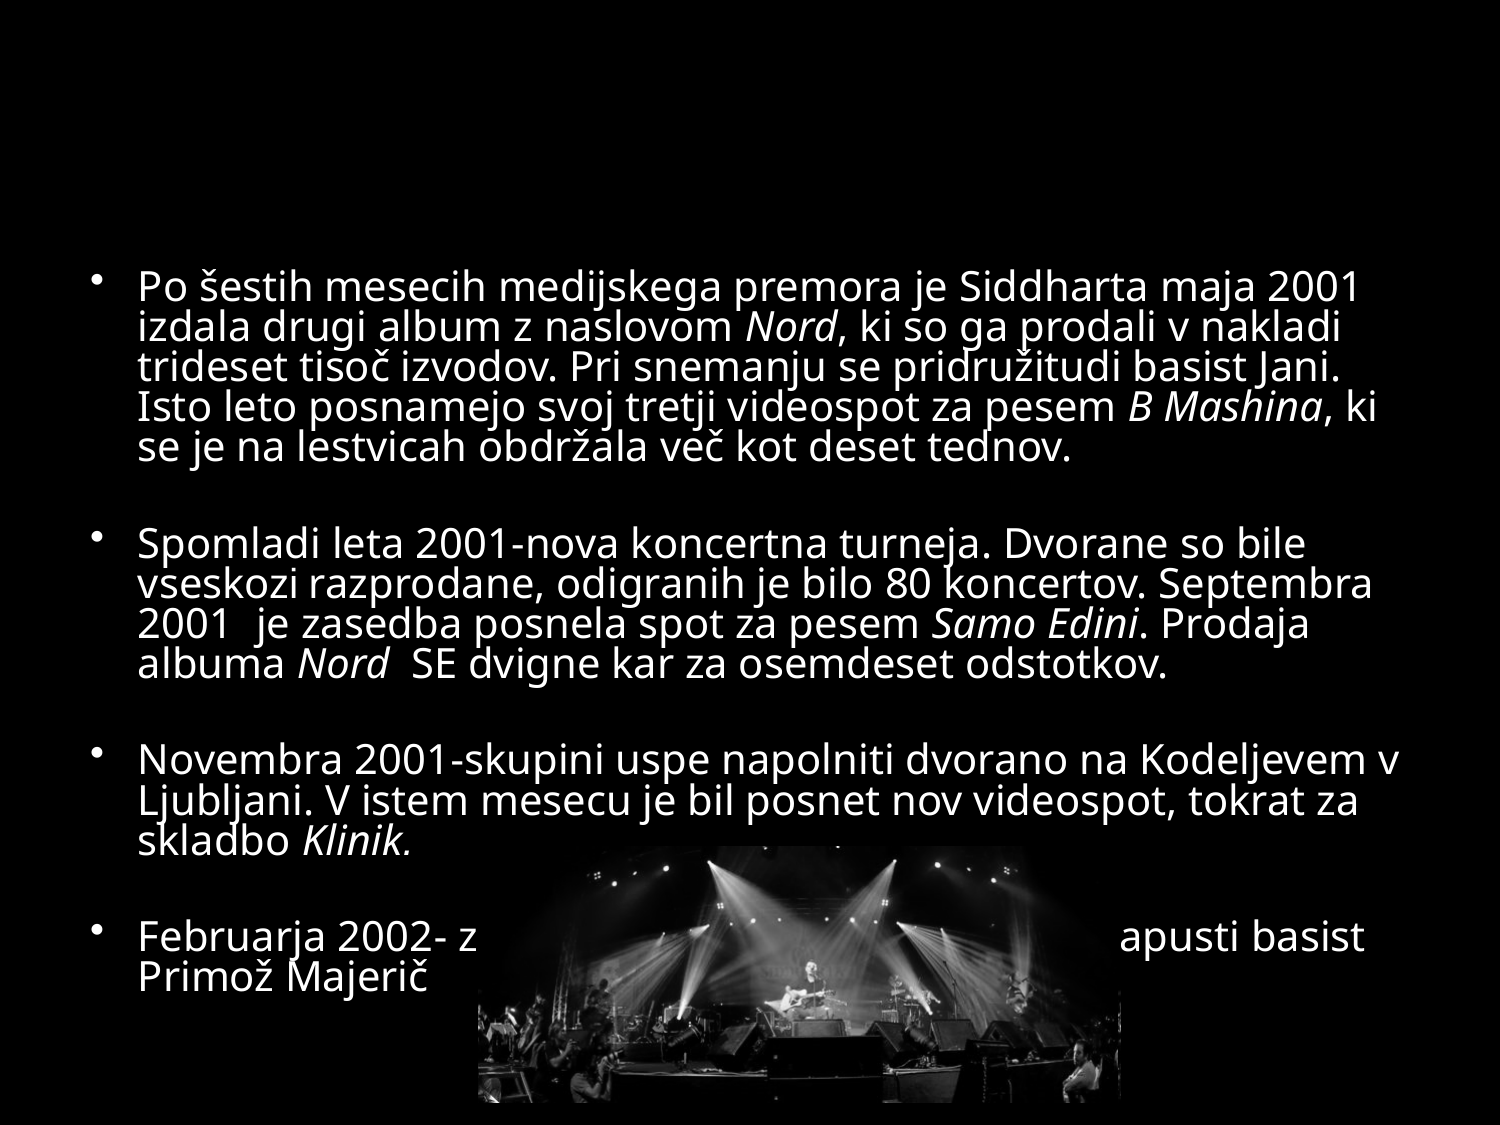

# 2000-2002
Po šestih mesecih medijskega premora je Siddharta maja 2001 izdala drugi album z naslovom Nord, ki so ga prodali v nakladi trideset tisoč izvodov. Pri snemanju se pridružitudi basist Jani. Isto leto posnamejo svoj tretji videospot za pesem B Mashina, ki se je na lestvicah obdržala več kot deset tednov.
Spomladi leta 2001-nova koncertna turneja. Dvorane so bile vseskozi razprodane, odigranih je bilo 80 koncertov. Septembra 2001 je zasedba posnela spot za pesem Samo Edini. Prodaja albuma Nord SE dvigne kar za osemdeset odstotkov.
Novembra 2001-skupini uspe napolniti dvorano na Kodeljevem v Ljubljani. V istem mesecu je bil posnet nov videospot, tokrat za skladbo Klinik.
Februarja 2002- zaradi osebnih razlogov skupino zapusti basist Primož Majerič.